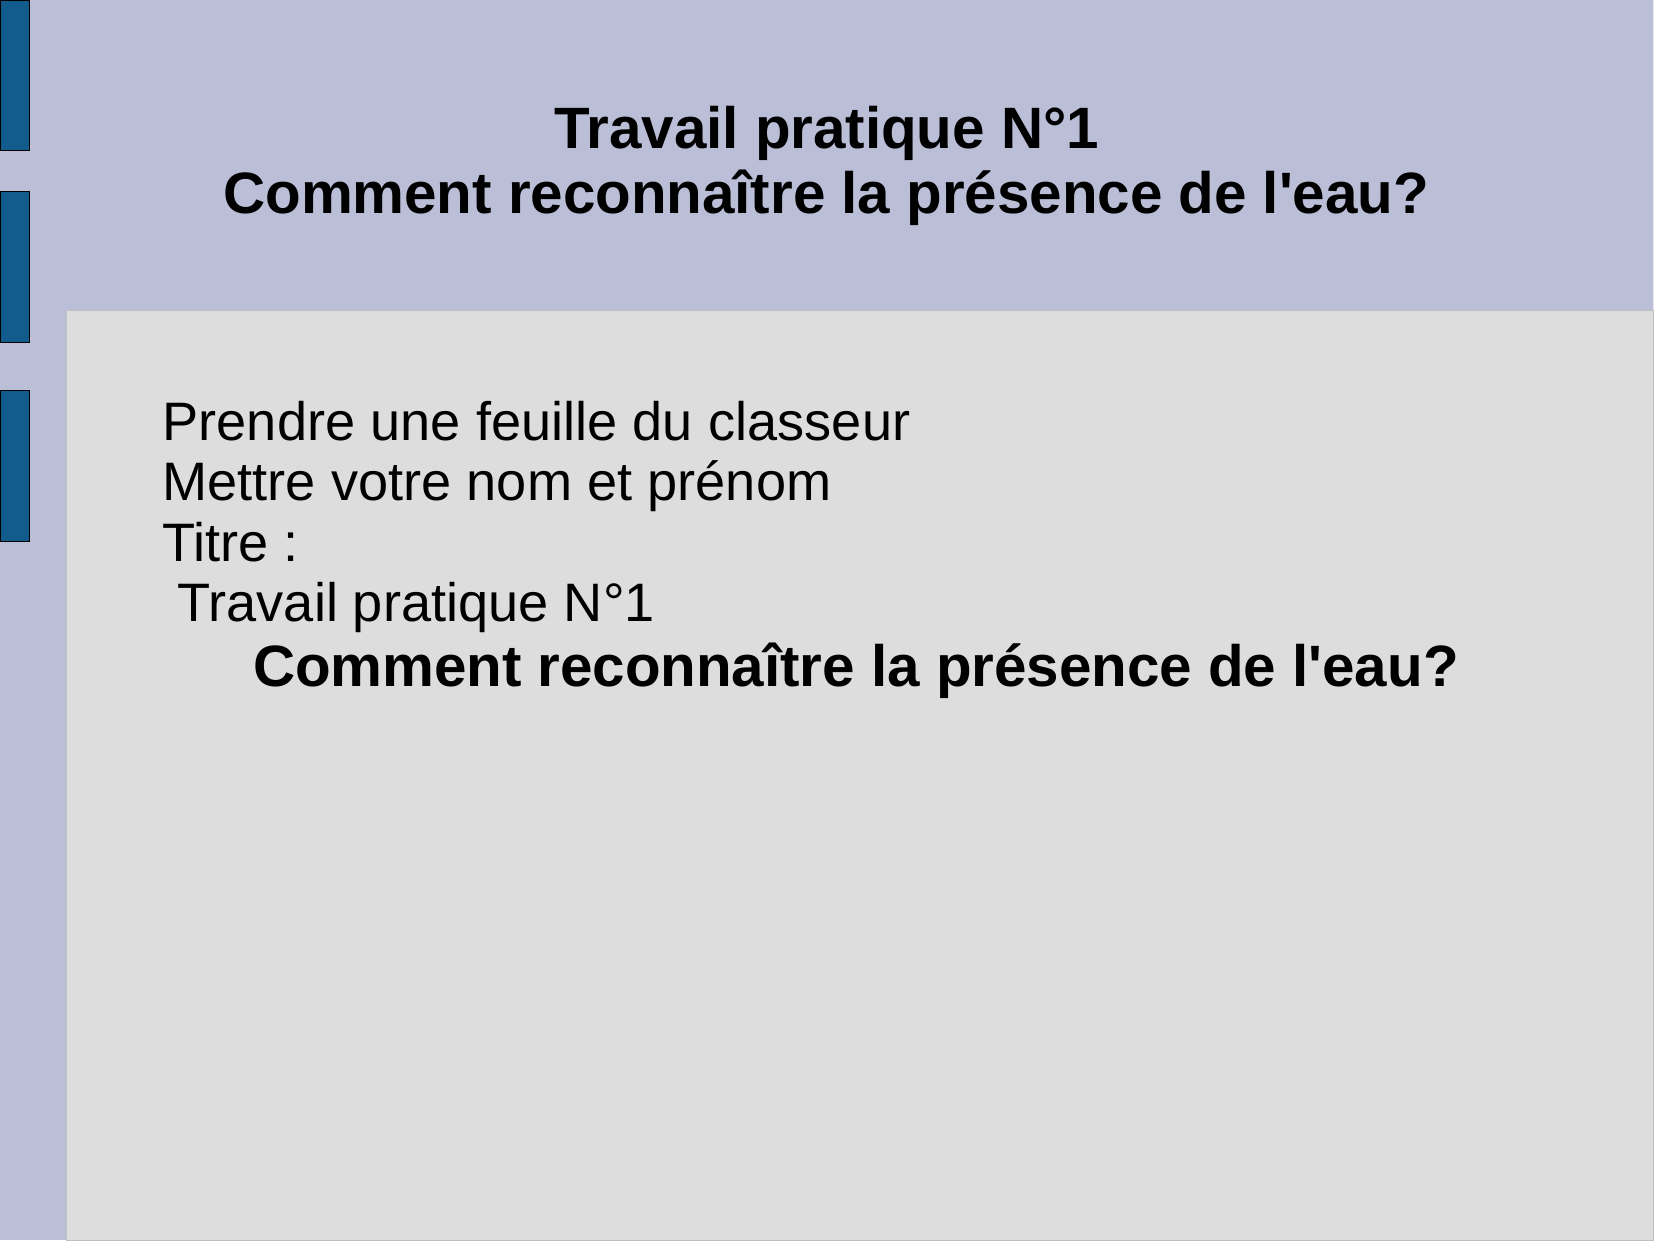

Travail pratique N°1
Comment reconnaître la présence de l'eau?
Prendre une feuille du classeur
Mettre votre nom et prénom
Titre :
 Travail pratique N°1
Comment reconnaître la présence de l'eau?